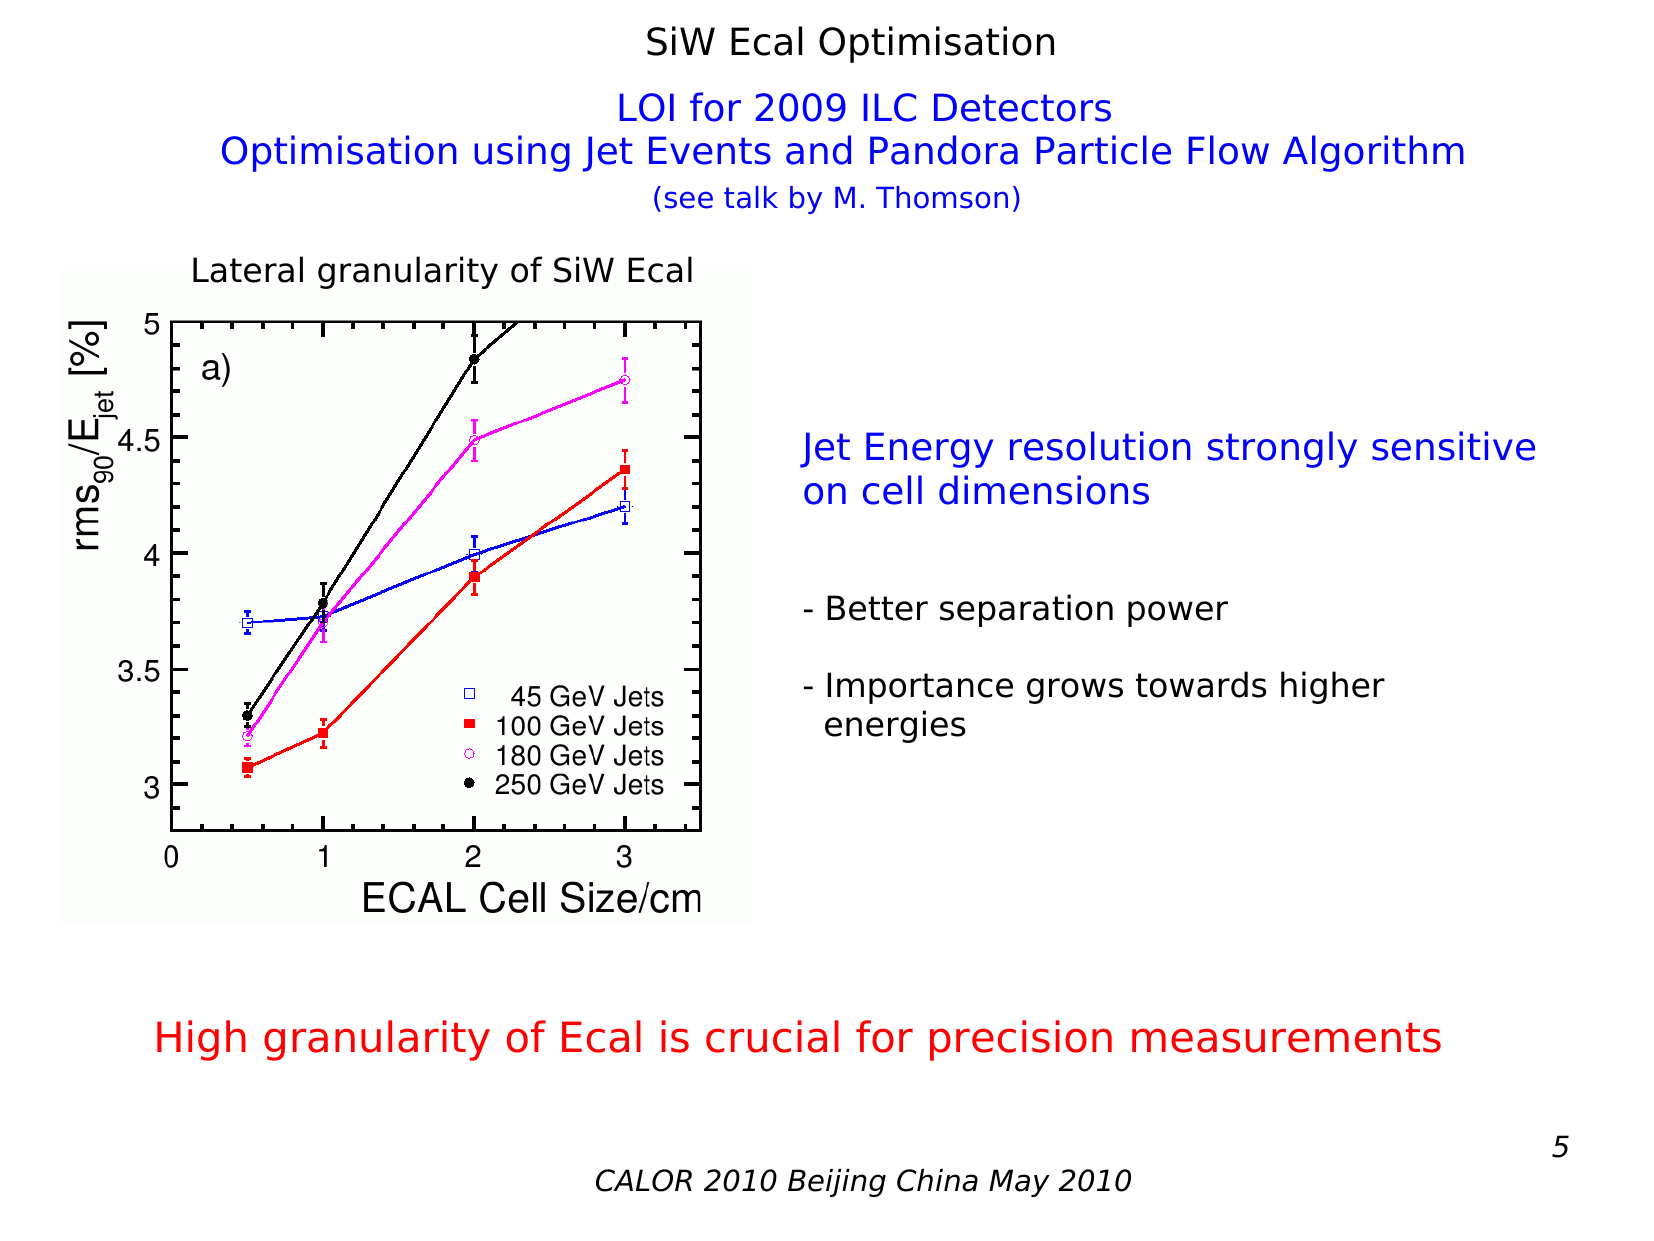

SiW Ecal Optimisation
 LOI for 2009 ILC Detectors
Optimisation using Jet Events and Pandora Particle Flow Algorithm
 (see talk by M. Thomson)
Lateral granularity of SiW Ecal
Jet Energy resolution strongly sensitive
on cell dimensions
- Better separation power
- Importance grows towards higher
 energies
High granularity of Ecal is crucial for precision measurements
Comite d'evaluation
5